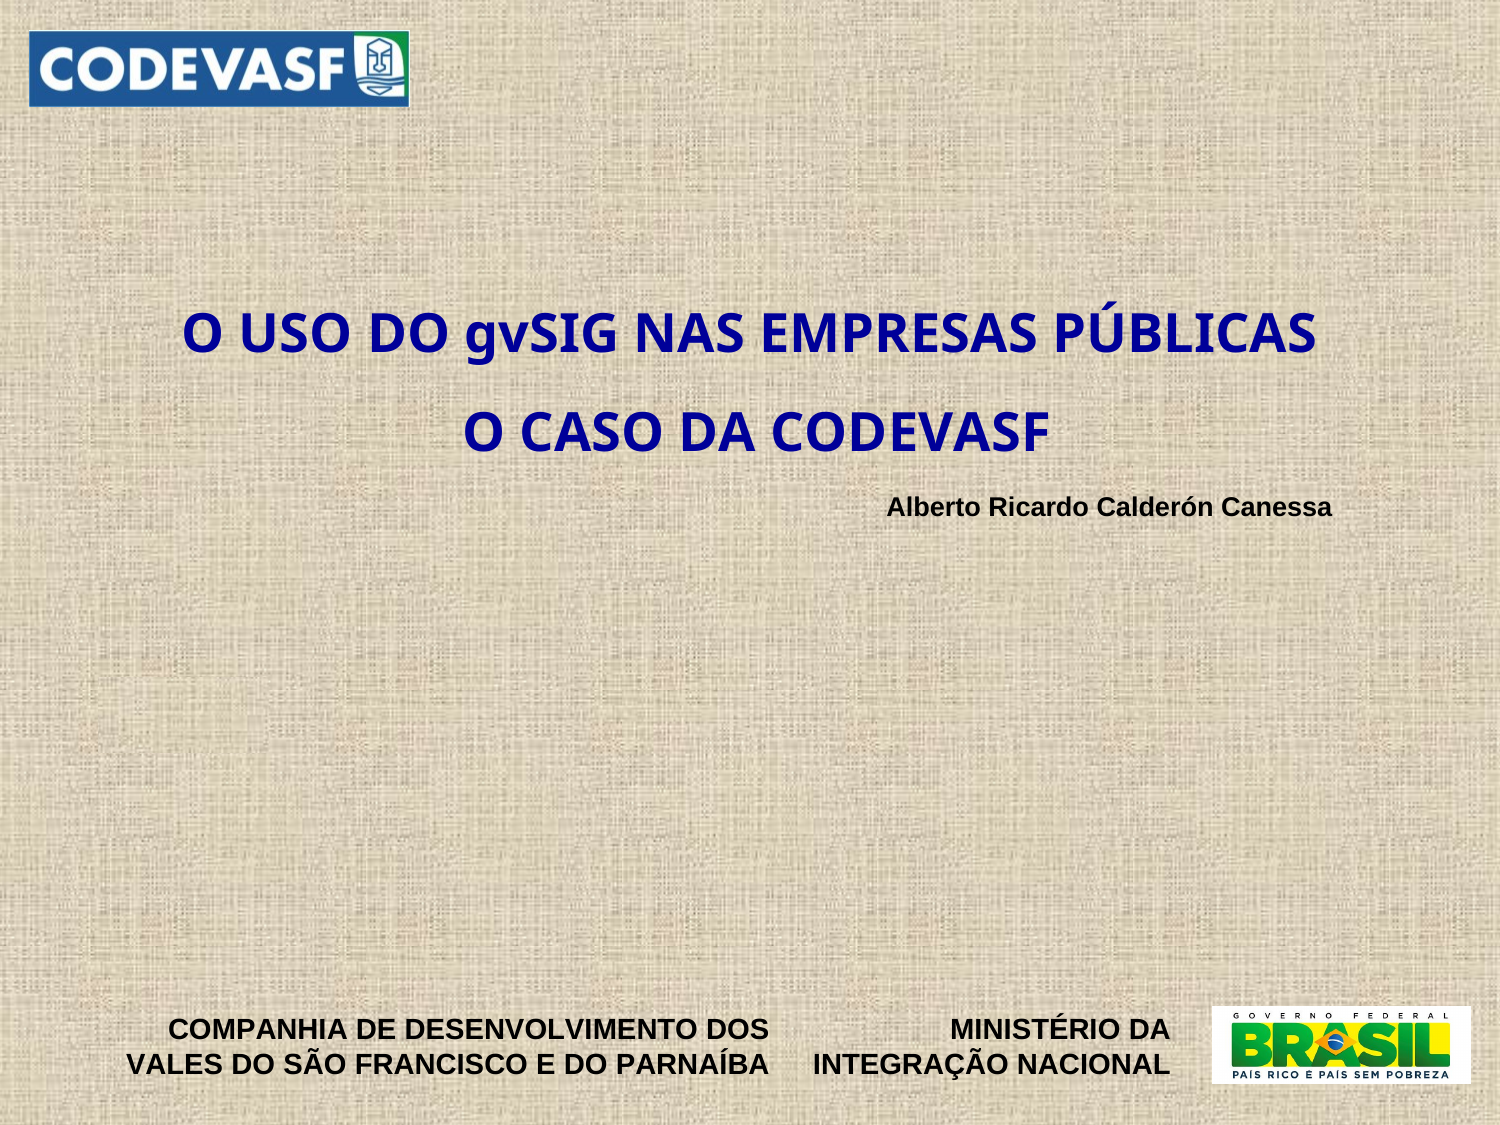

O USO DO gvSIG NAS EMPRESAS PÚBLICAS
 O CASO DA CODEVASF
Alberto Ricardo Calderón Canessa
COMPANHIA DE DESENVOLVIMENTO DOS
 VALES DO SÃO FRANCISCO E DO PARNAÍBA
MINISTÉRIO DA
INTEGRAÇÃO NACIONAL